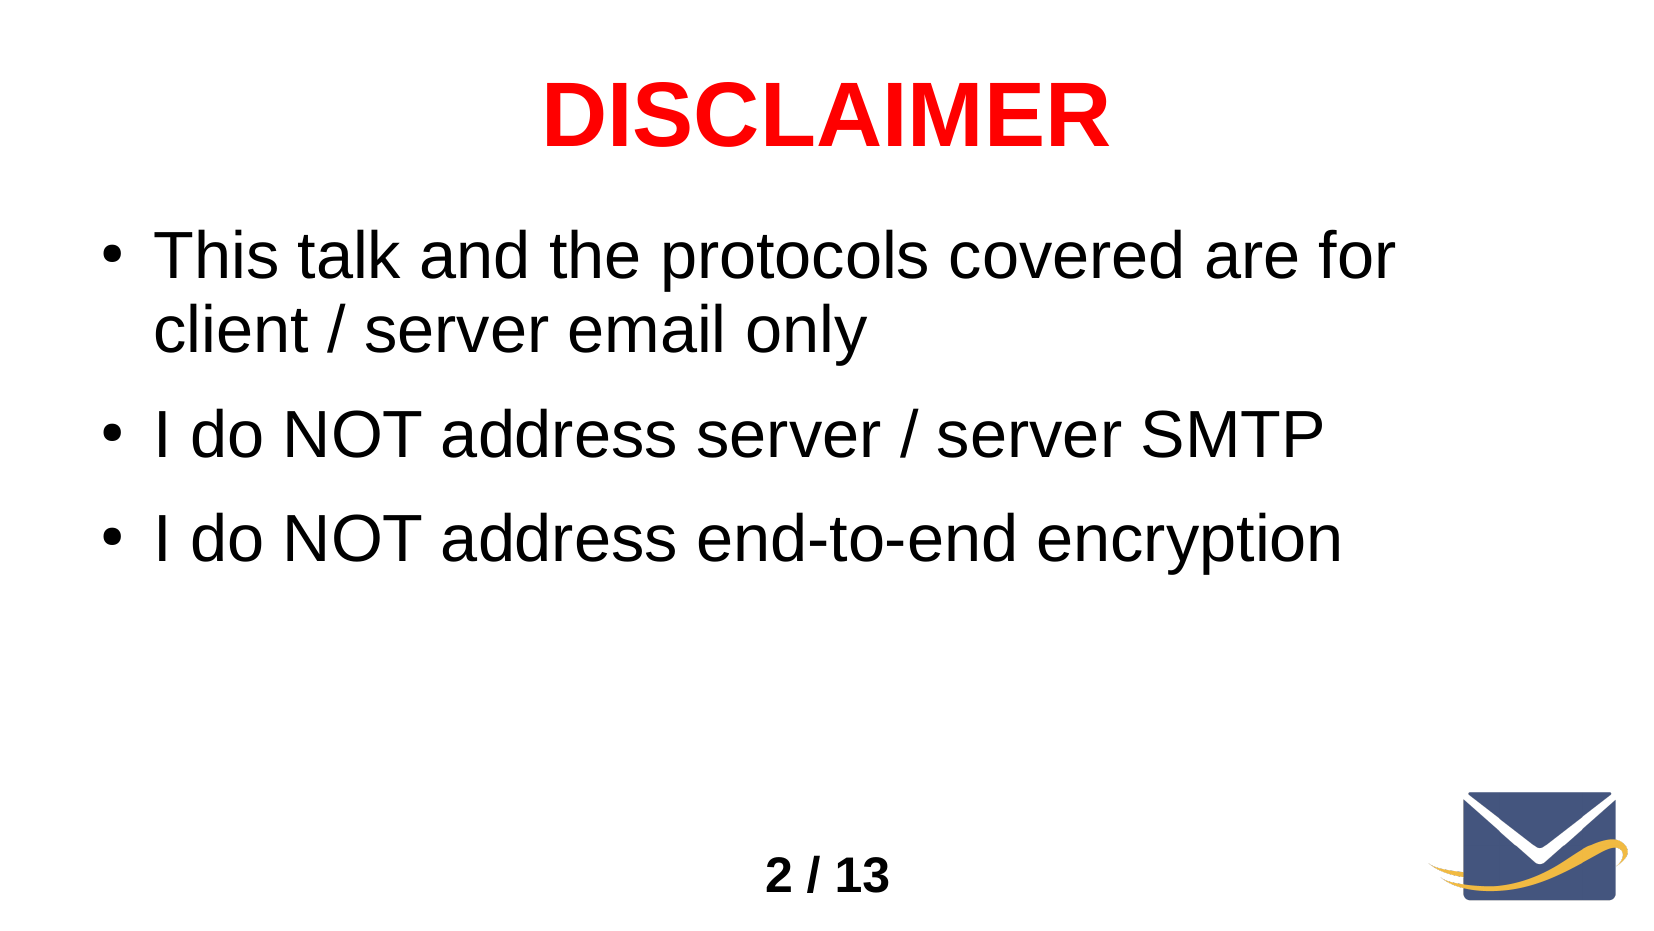

# DISCLAIMER
This talk and the protocols covered are for client / server email only
I do NOT address server / server SMTP
I do NOT address end-to-end encryption